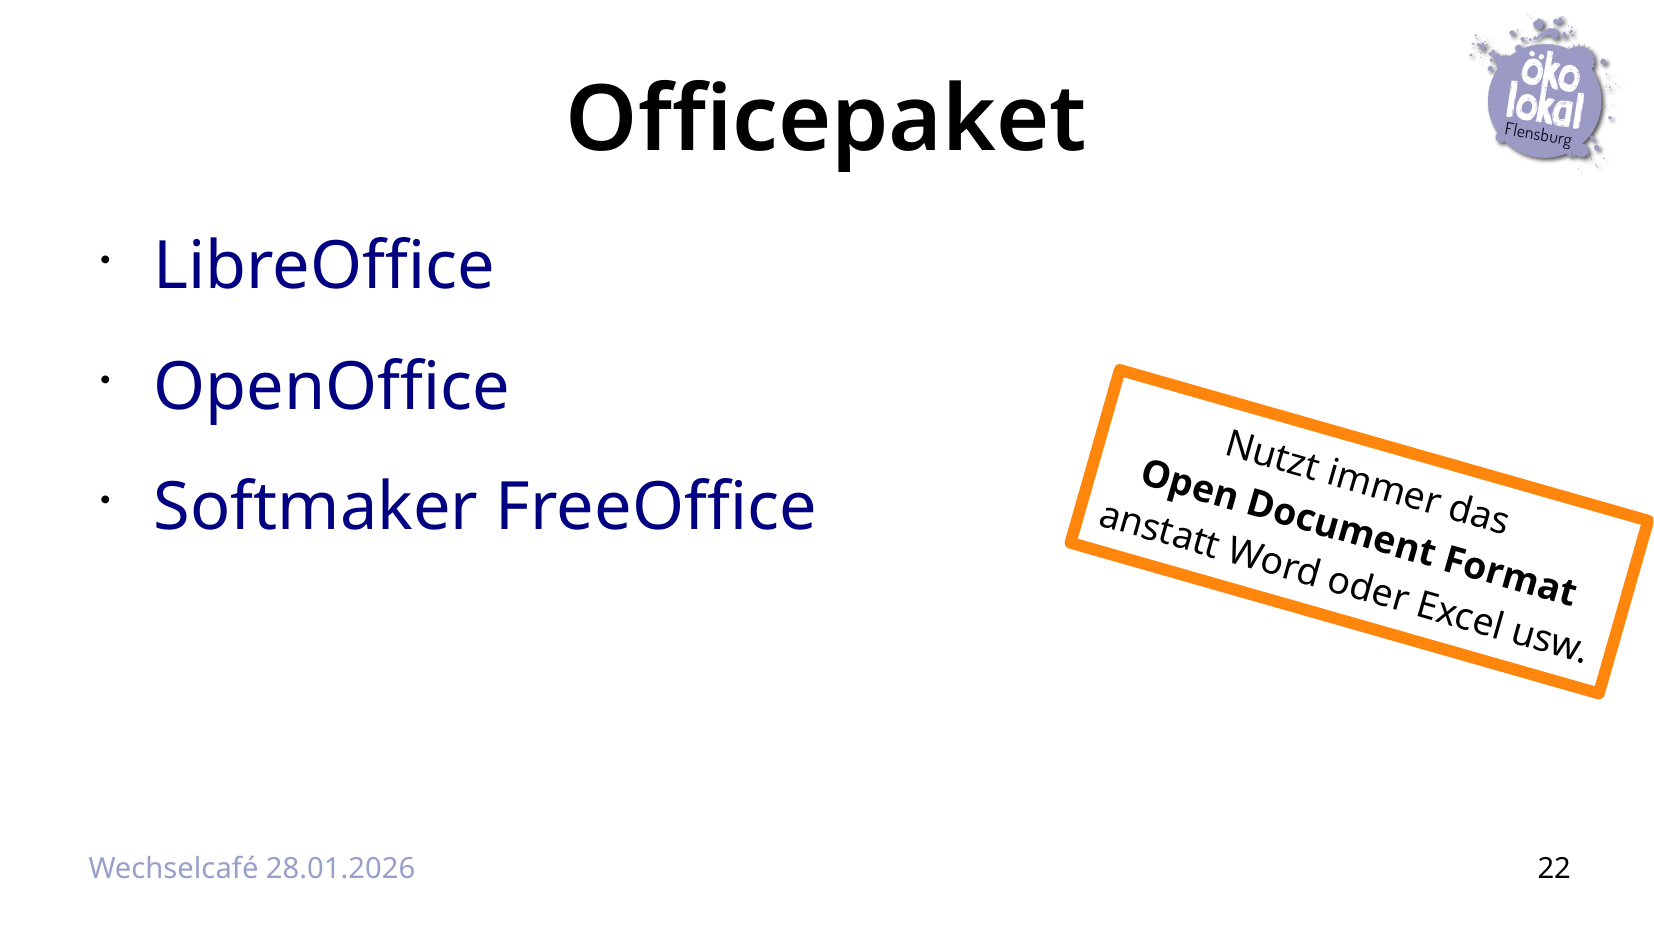

# Officepaket
LibreOffice
OpenOffice
Softmaker FreeOffice
Nutzt immer das
Open Document Format
anstatt Word oder Excel usw.